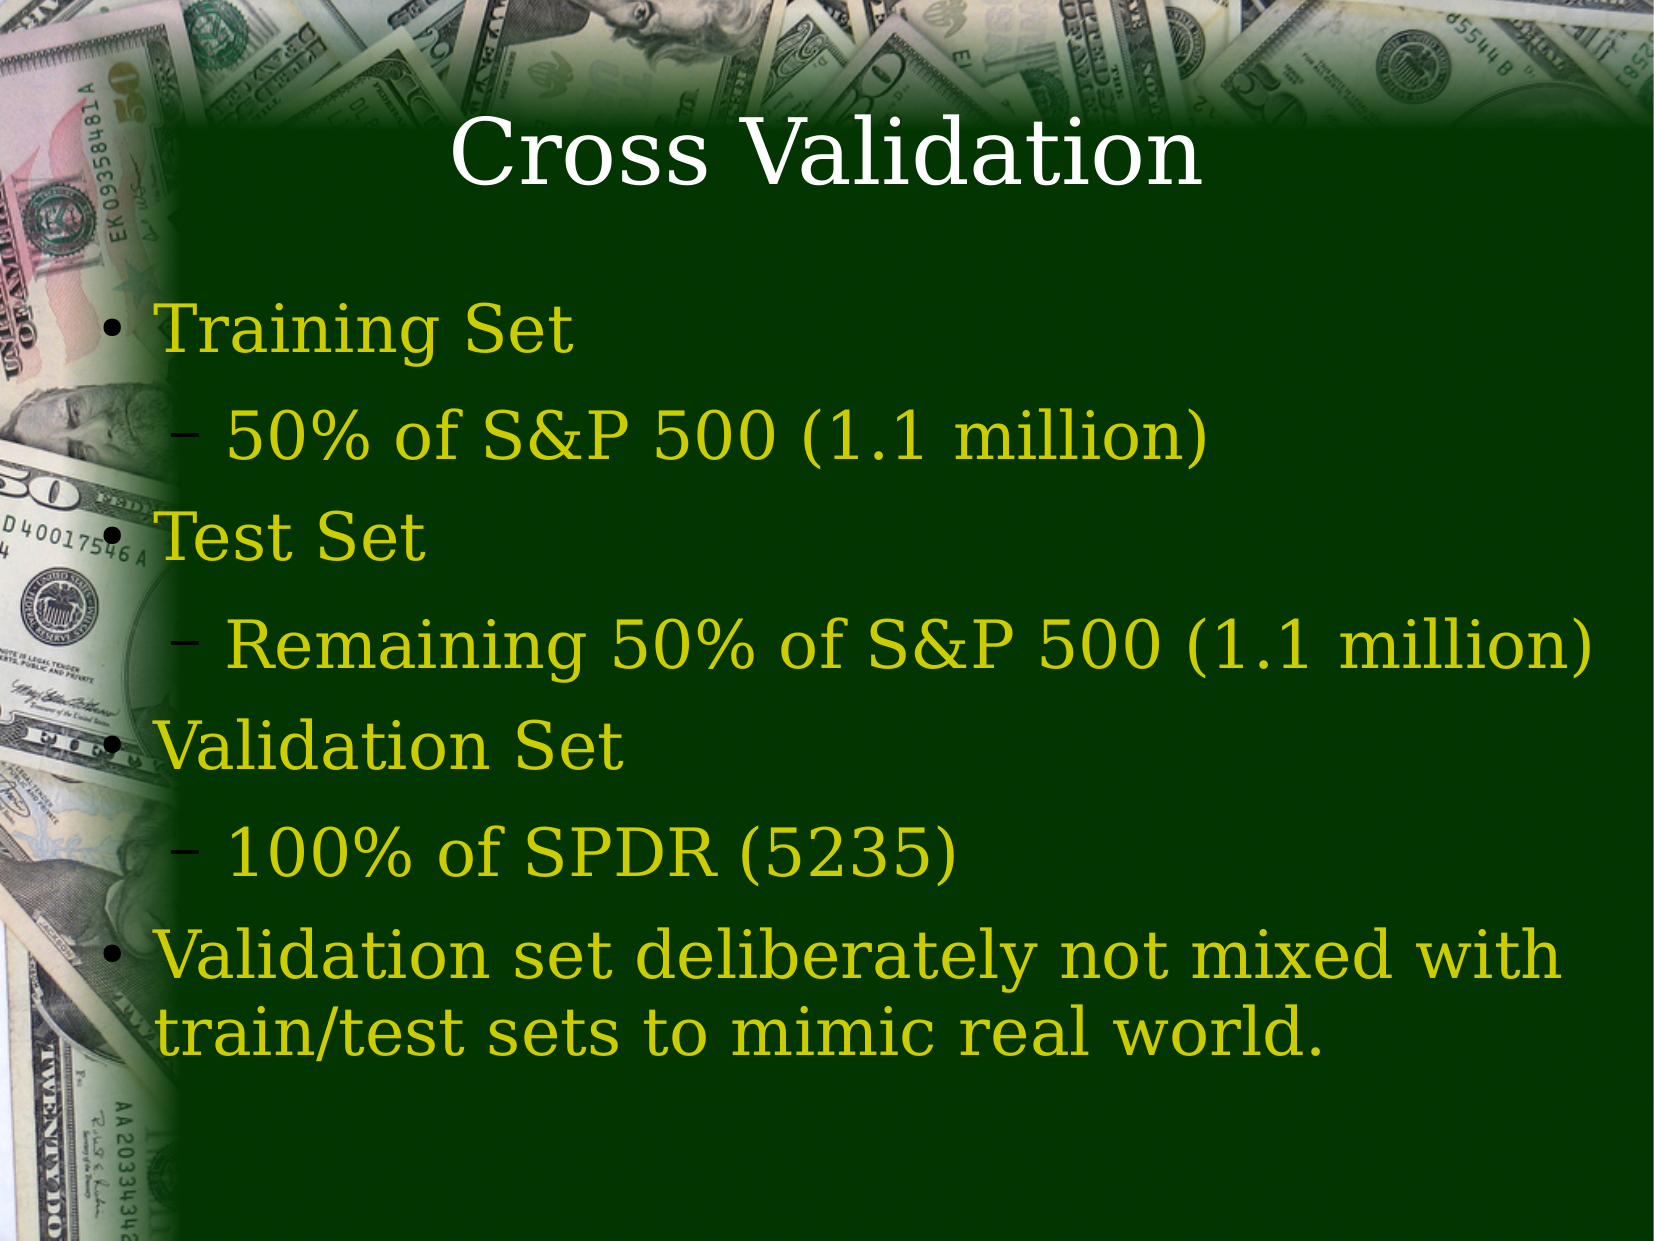

# Cross Validation
Training Set
50% of S&P 500 (1.1 million)
Test Set
Remaining 50% of S&P 500 (1.1 million)
Validation Set
100% of SPDR (5235)
Validation set deliberately not mixed with train/test sets to mimic real world.